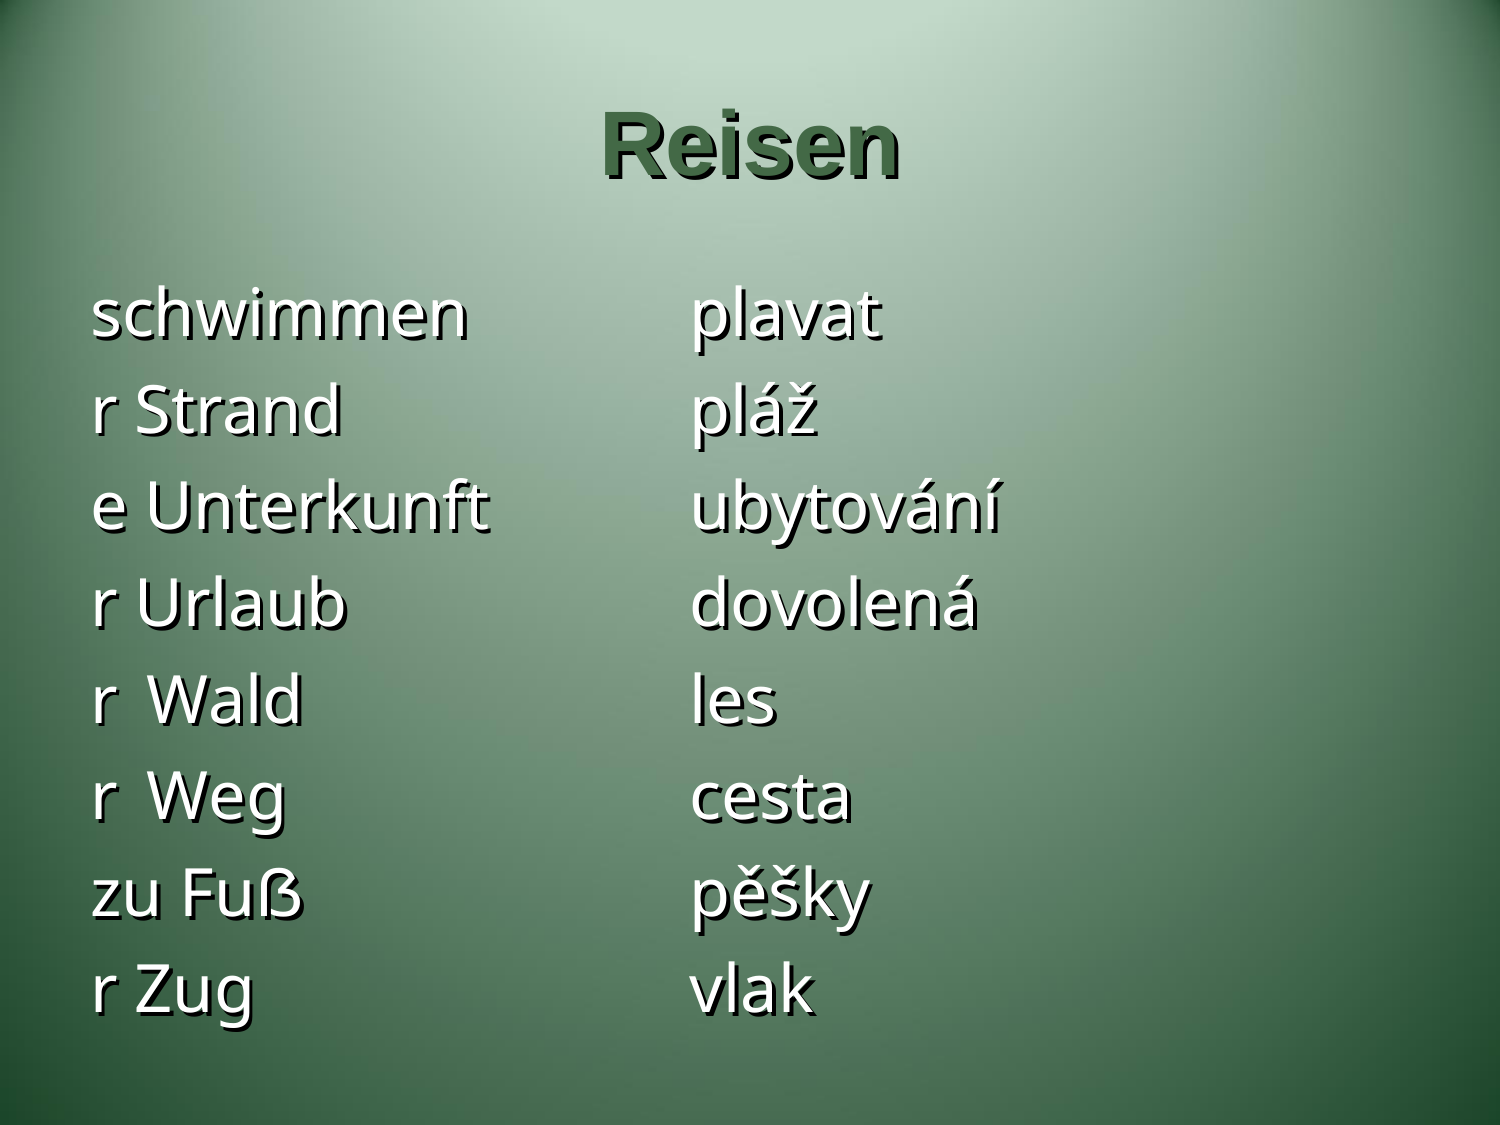

# Reisen
schwimmen 		plavat
r Strand 			pláž
e Unterkunft		ubytování
r Urlaub 			dovolená
r	Wald 			les
r	Weg			cesta
zu Fuẞ			pěšky
r Zug			vlak